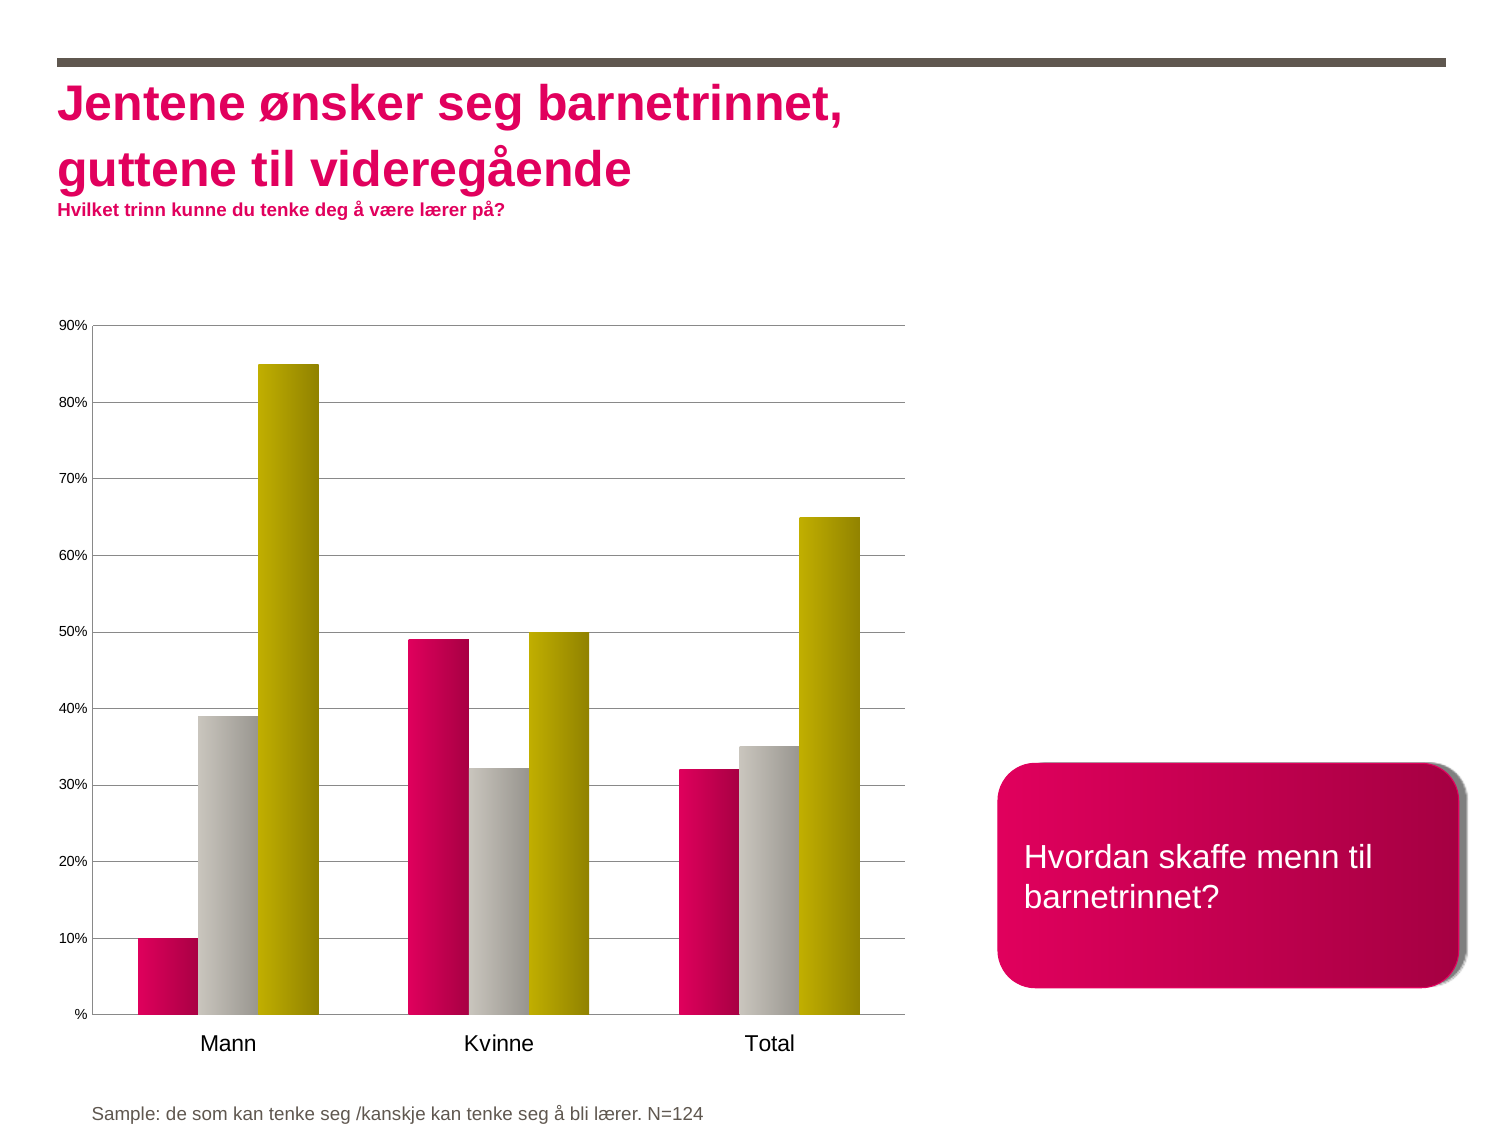

# Jentene ønsker seg barnetrinnet, guttene til videregående Hvilket trinn kunne du tenke deg å være lærer på?
### Chart
| Category | Barneskolen | Ungdomsskolen | Vidergående |
|---|---|---|---|
| Mann | 0.1 | 0.39 | 0.85 |
| Kvinne | 0.49 | 0.321428571428572 | 0.5 |
| Total | 0.32 | 0.35 | 0.650000000000001 |Hvordan skaffe menn til barnetrinnet?
Sample: de som kan tenke seg /kanskje kan tenke seg å bli lærer. N=124